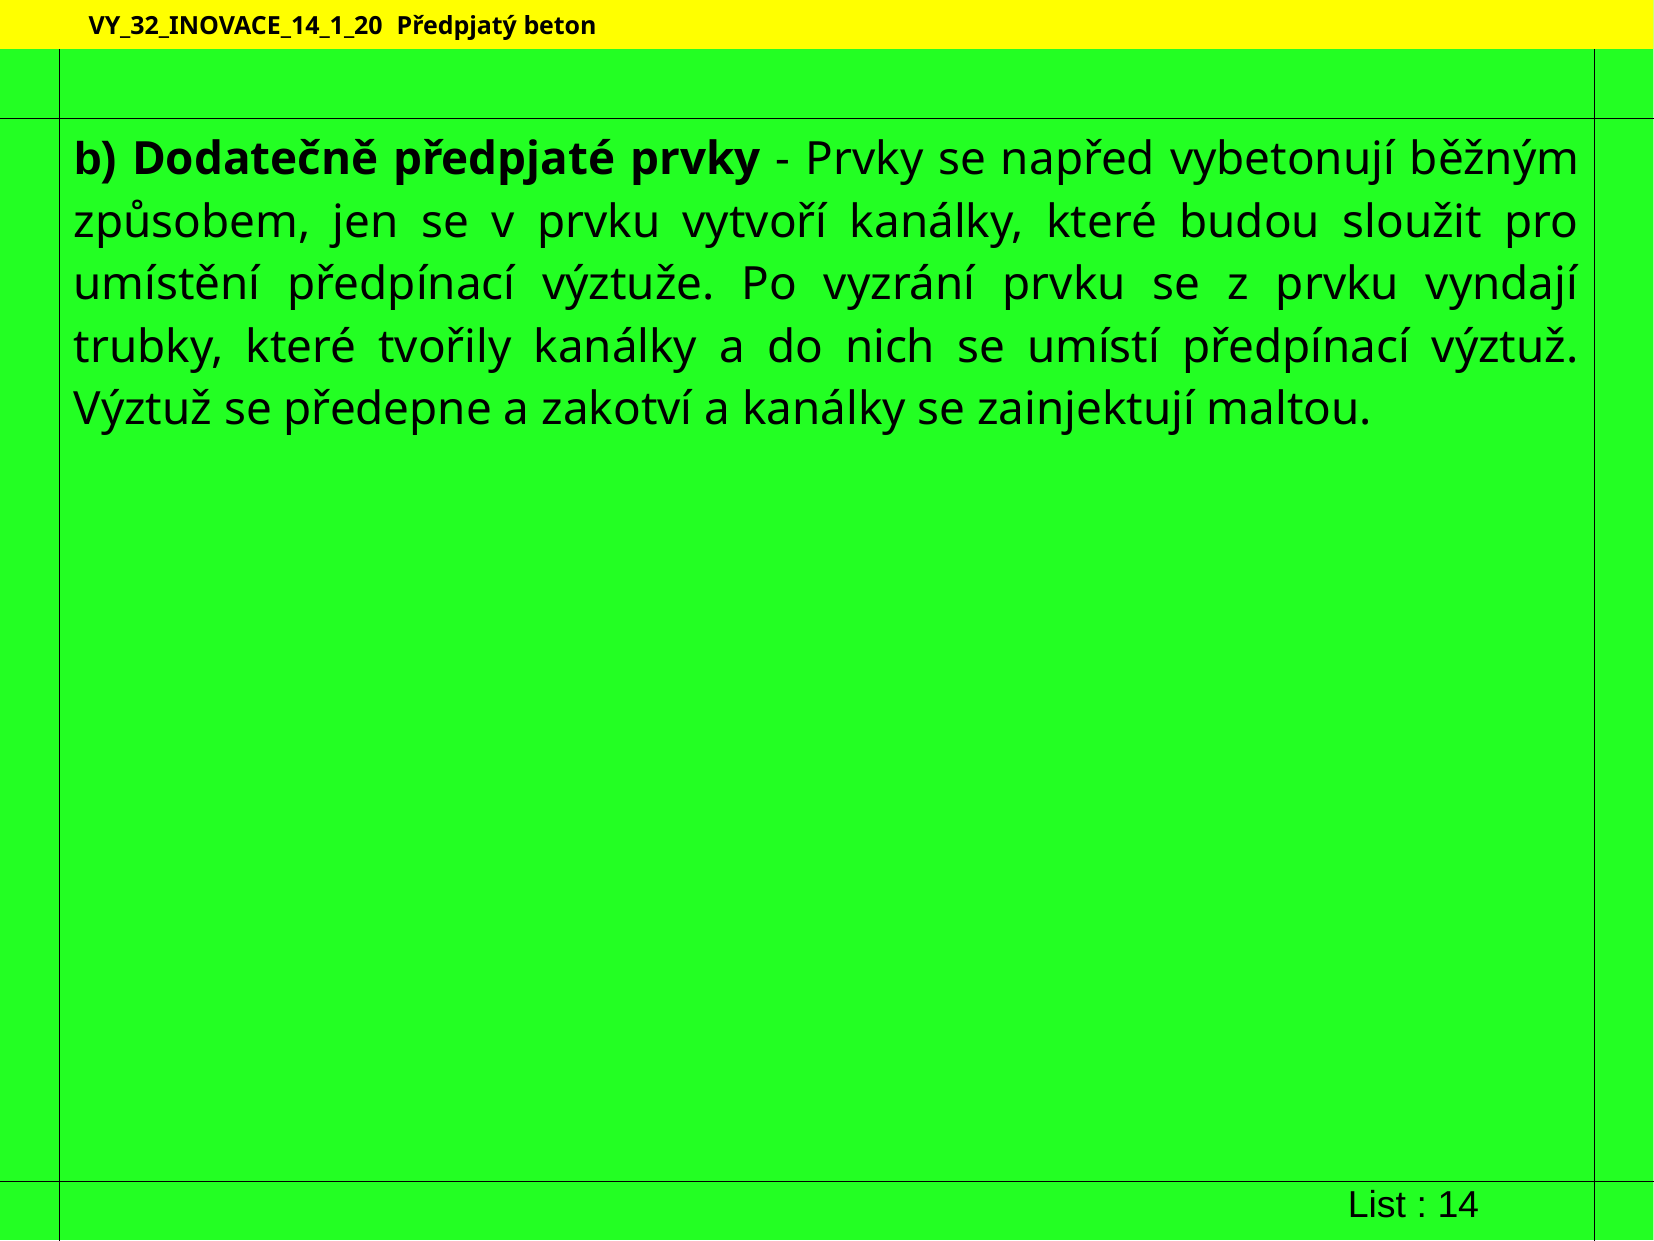

VY_32_INOVACE_14_1_20 Předpjatý beton
b) Dodatečně předpjaté prvky - Prvky se napřed vybetonují běžným způsobem, jen se v prvku vytvoří kanálky, které budou sloužit pro umístění předpínací výztuže. Po vyzrání prvku se z prvku vyndají trubky, které tvořily kanálky a do nich se umístí předpínací výztuž. Výztuž se předepne a zakotví a kanálky se zainjektují maltou.
List :